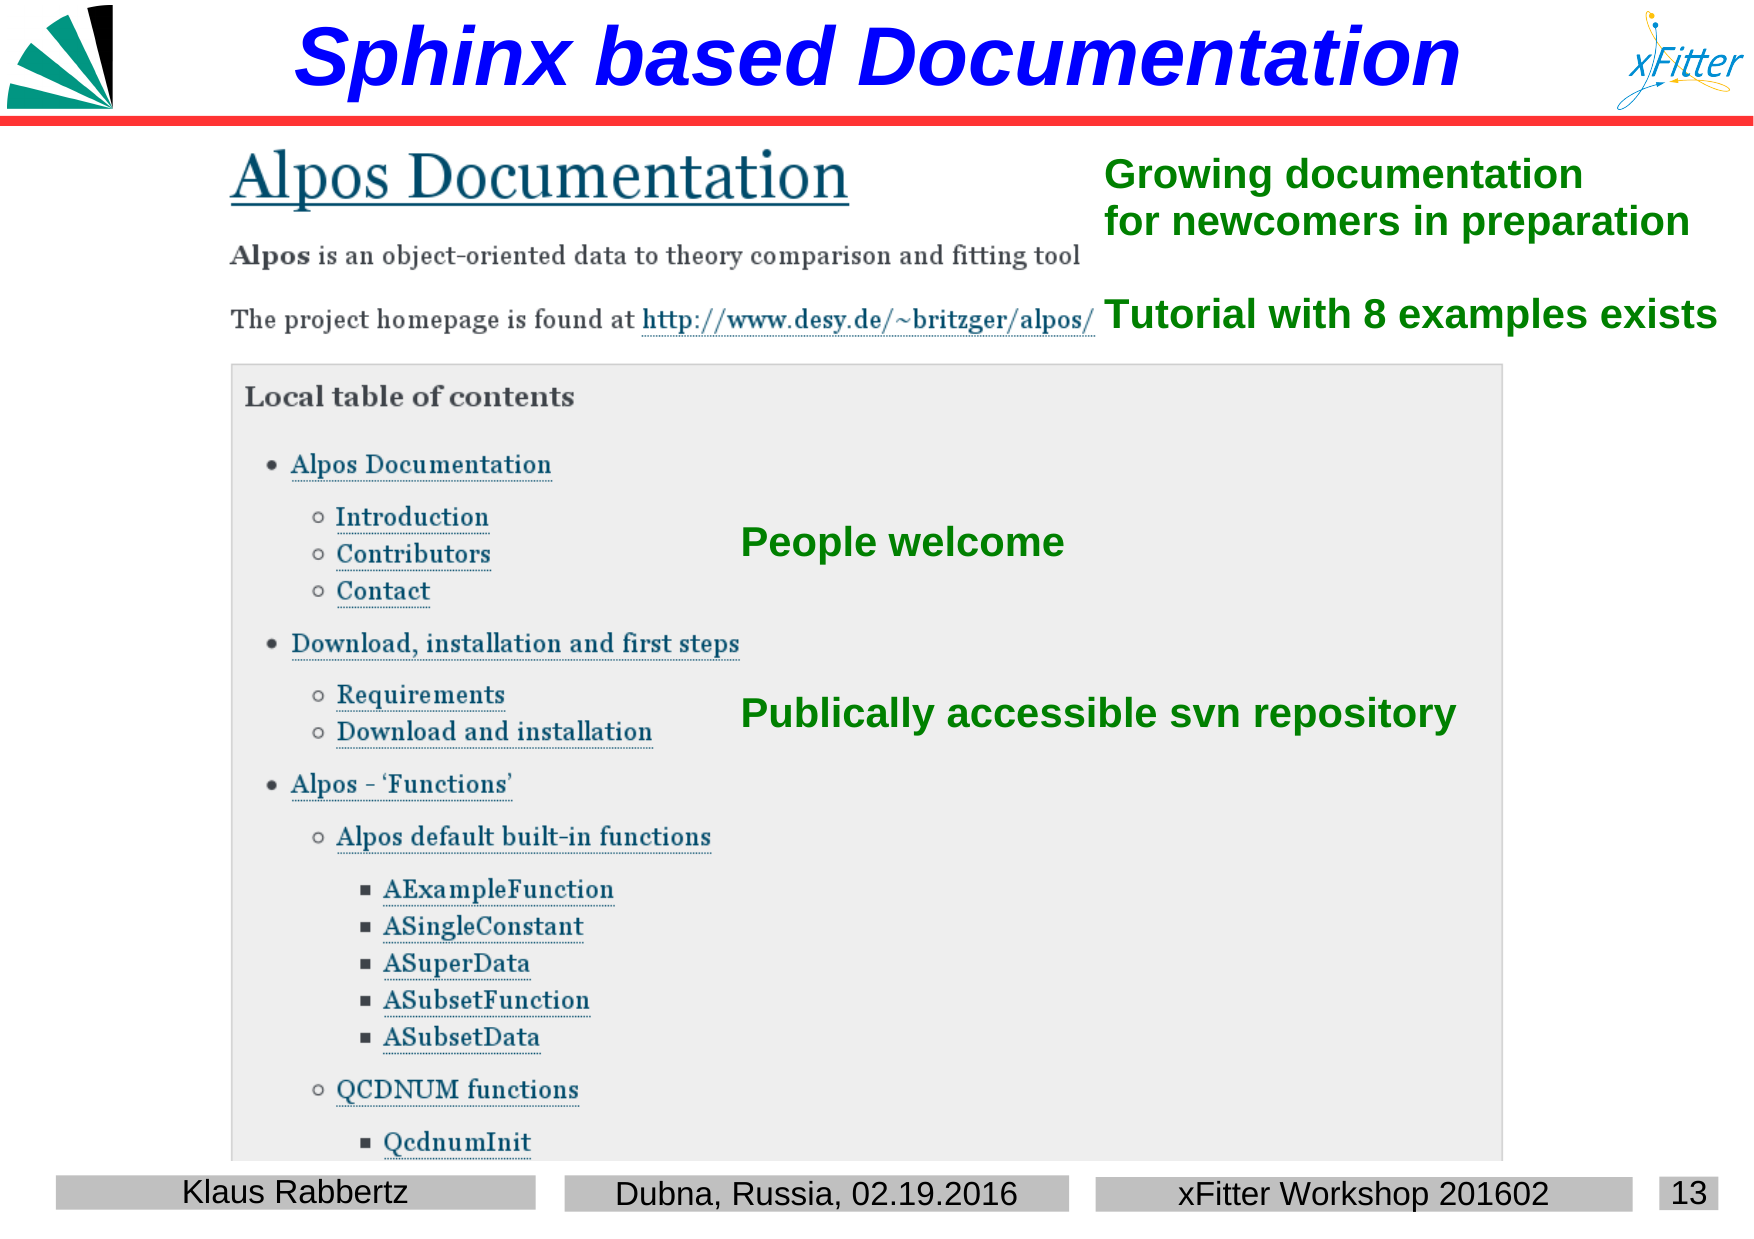

# Sphinx based Documentation
Growing documentation
for newcomers in preparation
Tutorial with 8 examples exists
People welcome
Publically accessible svn repository